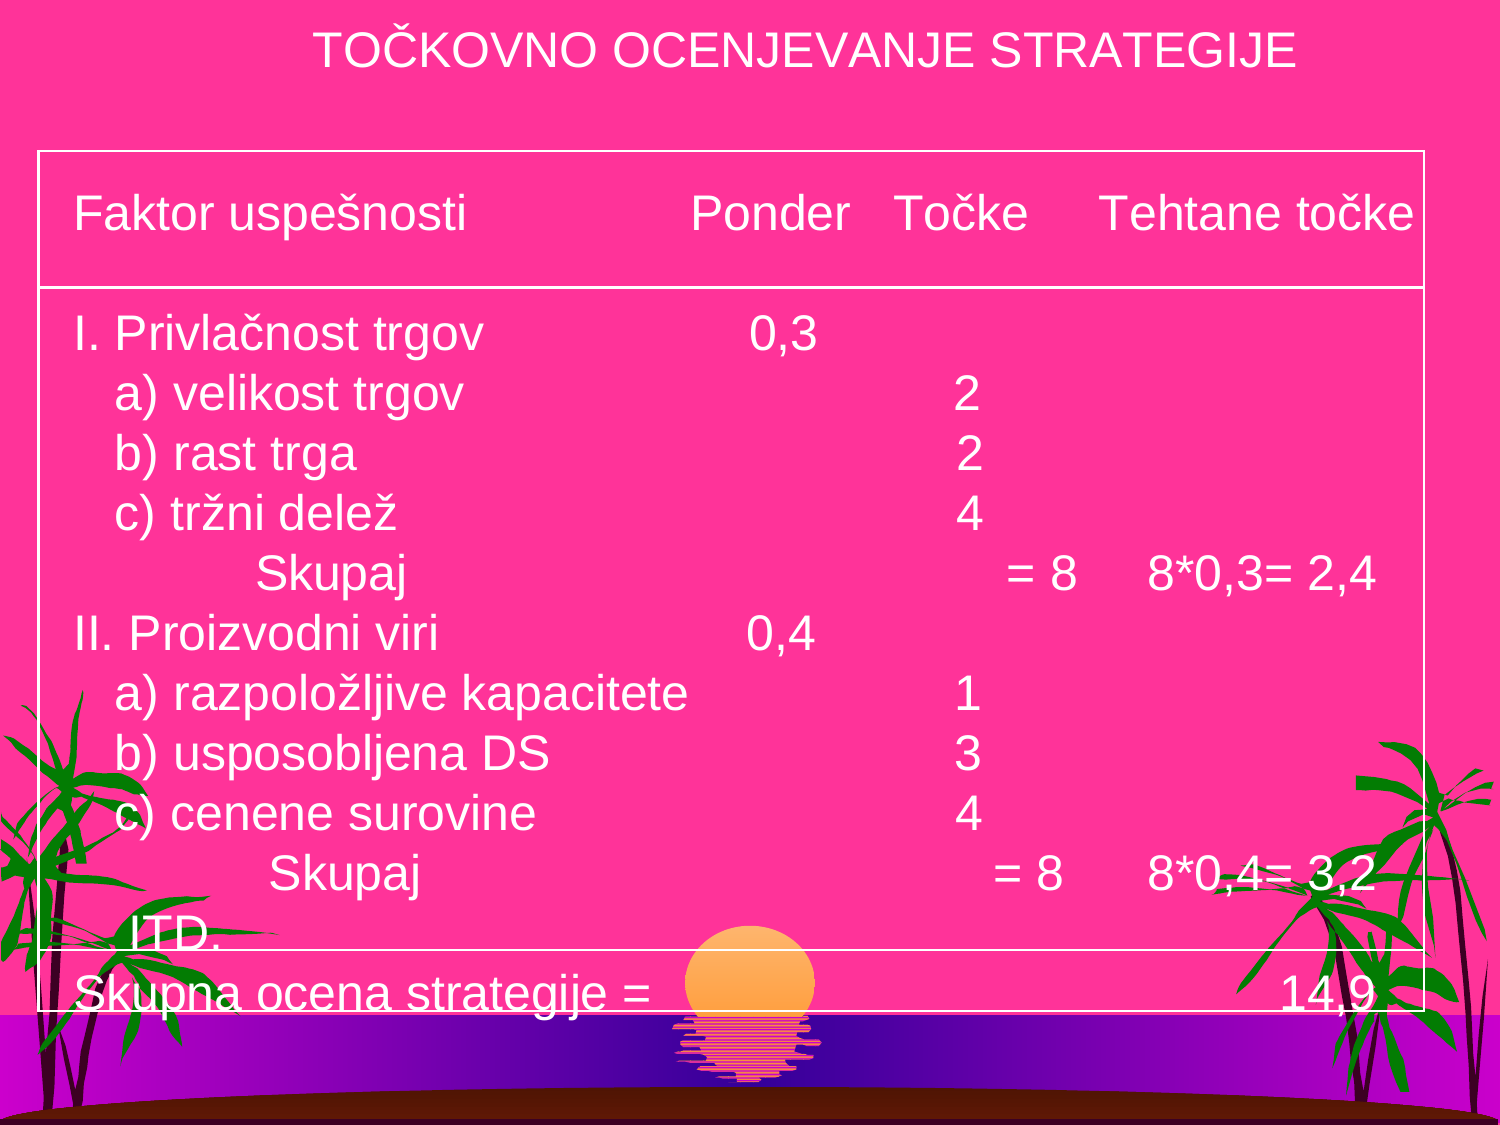

TOČKOVNO OCENJEVANJE STRATEGIJE
Faktor uspešnosti Ponder Točke Tehtane točke
I. Privlačnost trgov 0,3
 a) velikost trgov 2
 b) rast trga 2
 c) tržni delež 4
 Skupaj = 8 8*0,3= 2,4
II. Proizvodni viri 0,4
 a) razpoložljive kapacitete 1
 b) usposobljena DS 3
 c) cenene surovine 4
 Skupaj = 8 8*0,4= 3,2
 ITD.
Skupna ocena strategije = 14,9